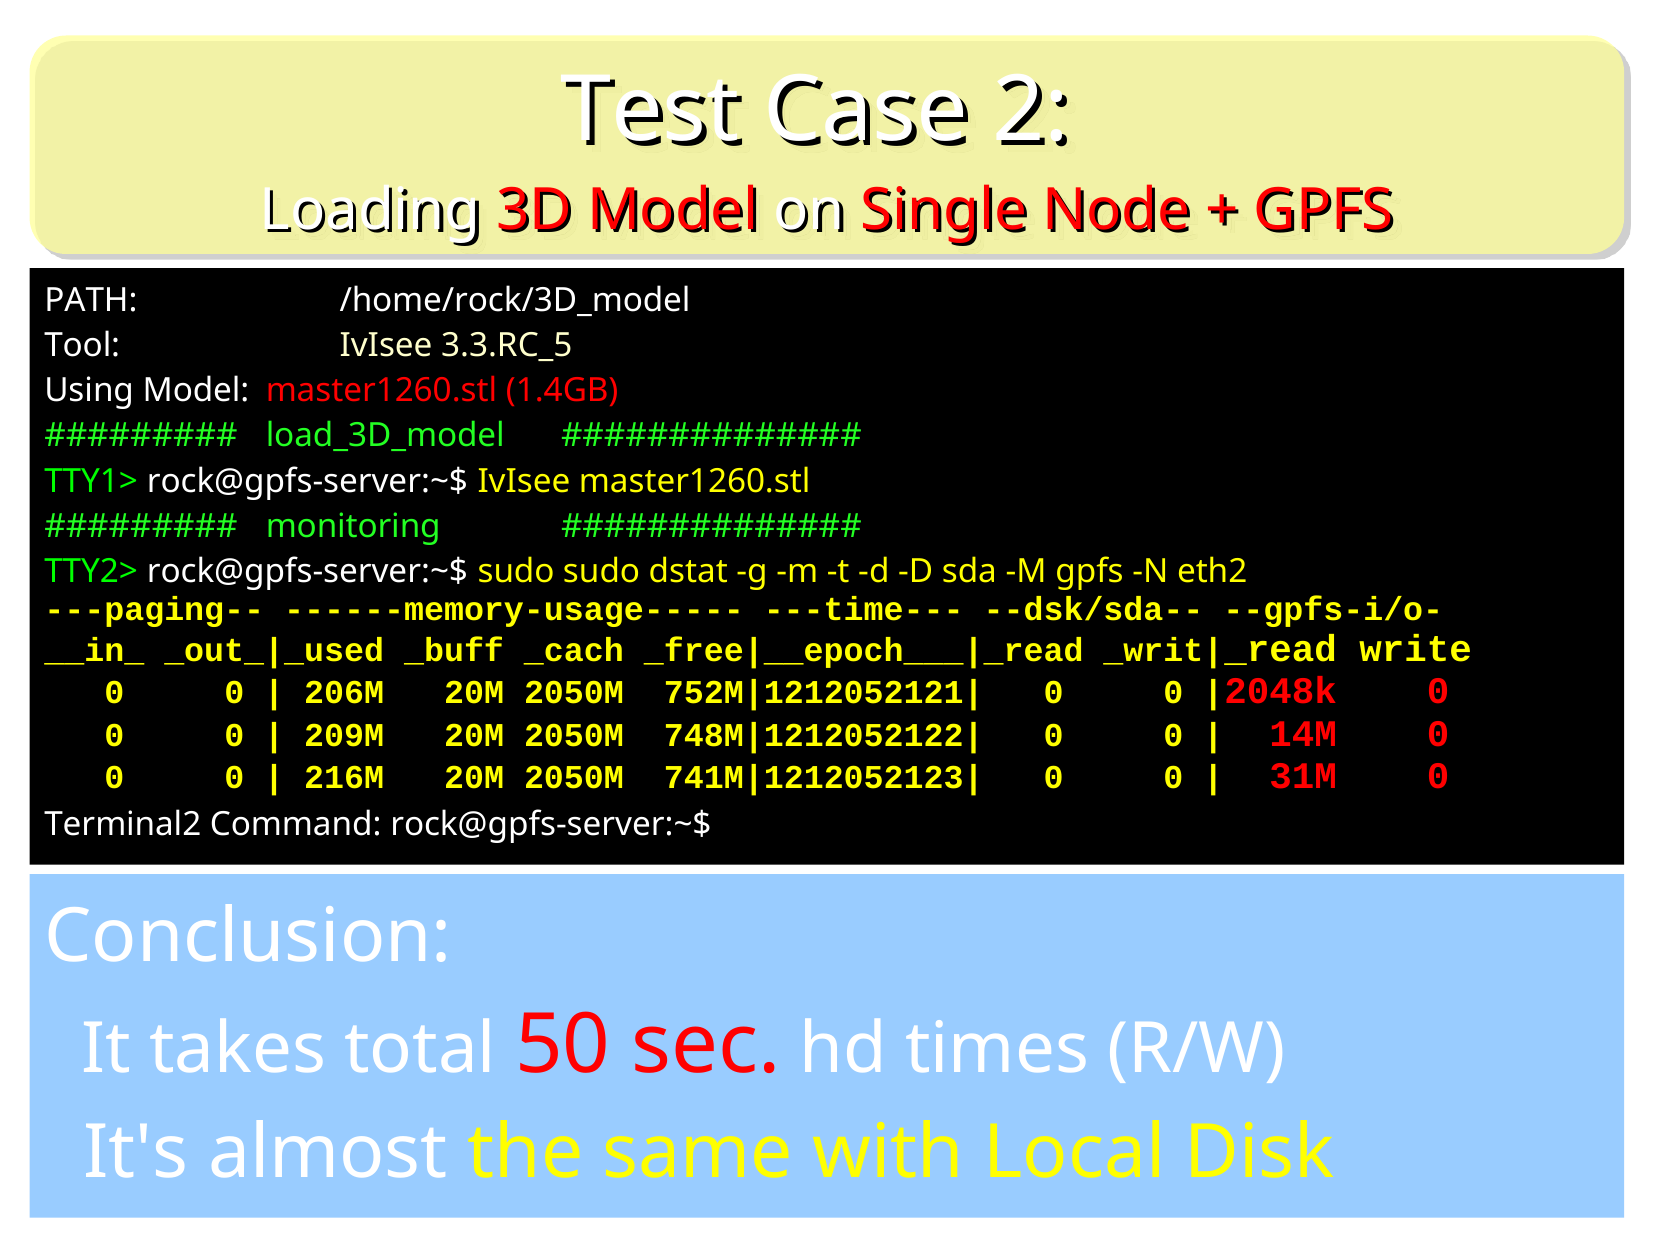

Test Case 2:
Loading 3D Model on Single Node + GPFS
PATH:			/home/rock/3D_model
Tool: 			IvIsee 3.3.RC_5
Using Model: 	master1260.stl (1.4GB)
#########	load_3D_model	##############
TTY1> rock@gpfs-server:~$ IvIsee master1260.stl
#########	monitoring		##############
TTY2> rock@gpfs-server:~$ sudo sudo dstat -g -m -t -d -D sda -M gpfs -N eth2
---paging-- ------memory-usage----- ---time--- --dsk/sda-- --gpfs-i/o-
__in_ _out_|_used _buff _cach _free|__epoch___|_read _writ|_read write
 0 0 | 206M 20M 2050M 752M|1212052121| 0 0 |2048k 0
 0 0 | 209M 20M 2050M 748M|1212052122| 0 0 | 14M 0
 0 0 | 216M 20M 2050M 741M|1212052123| 0 0 | 31M 0
Terminal2 Command: rock@gpfs-server:~$
Conclusion:
 It takes total 50 sec. hd times (R/W)
 It's almost the same with Local Disk